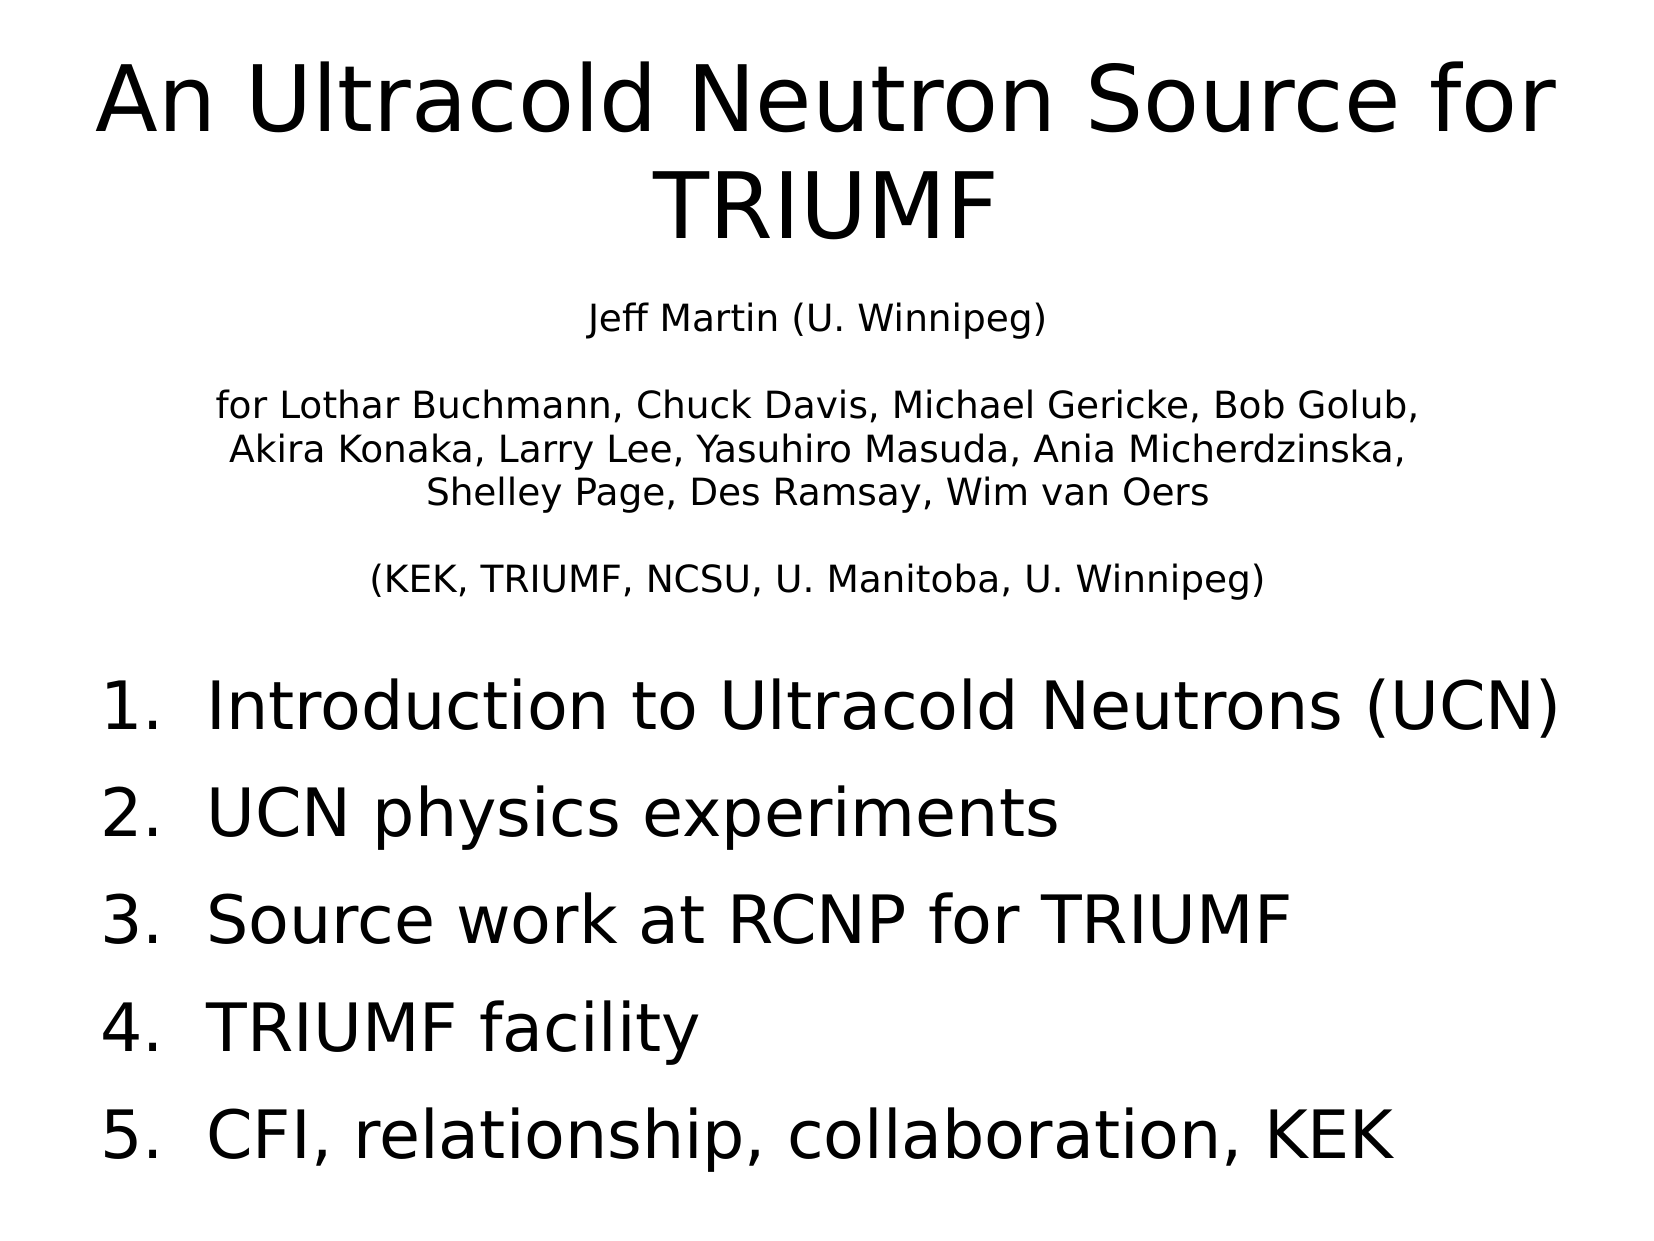

# An Ultracold Neutron Source for TRIUMF
Jeff Martin (U. Winnipeg)
for Lothar Buchmann, Chuck Davis, Michael Gericke, Bob Golub,
Akira Konaka, Larry Lee, Yasuhiro Masuda, Ania Micherdzinska,
Shelley Page, Des Ramsay, Wim van Oers
(KEK, TRIUMF, NCSU, U. Manitoba, U. Winnipeg)
1. Introduction to Ultracold Neutrons (UCN)
2. UCN physics experiments
3. Source work at RCNP for TRIUMF
4. TRIUMF facility
5. CFI, relationship, collaboration, KEK